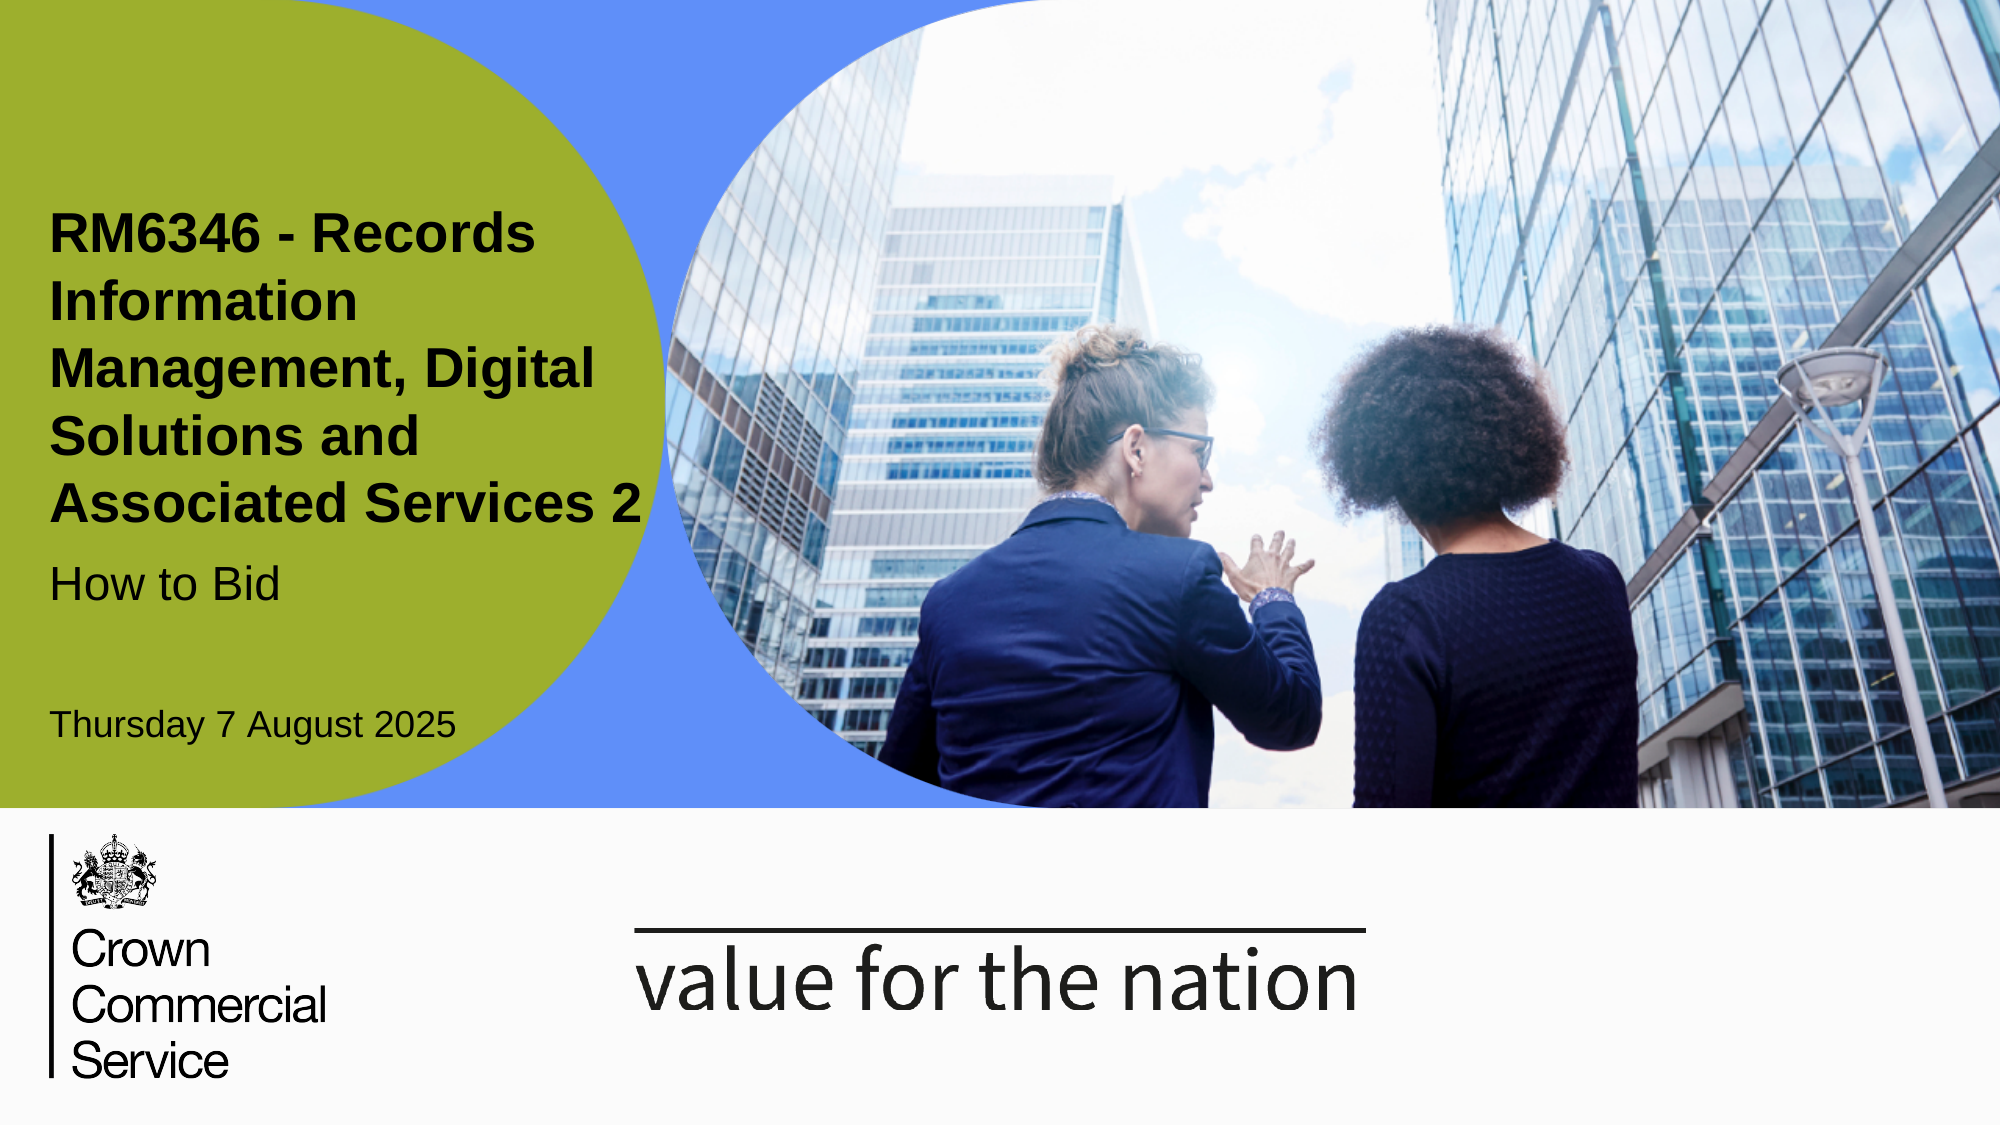

# RM6346 - Records Information Management, Digital Solutions and Associated Services 2
How to Bid
Thursday 7 August 2025